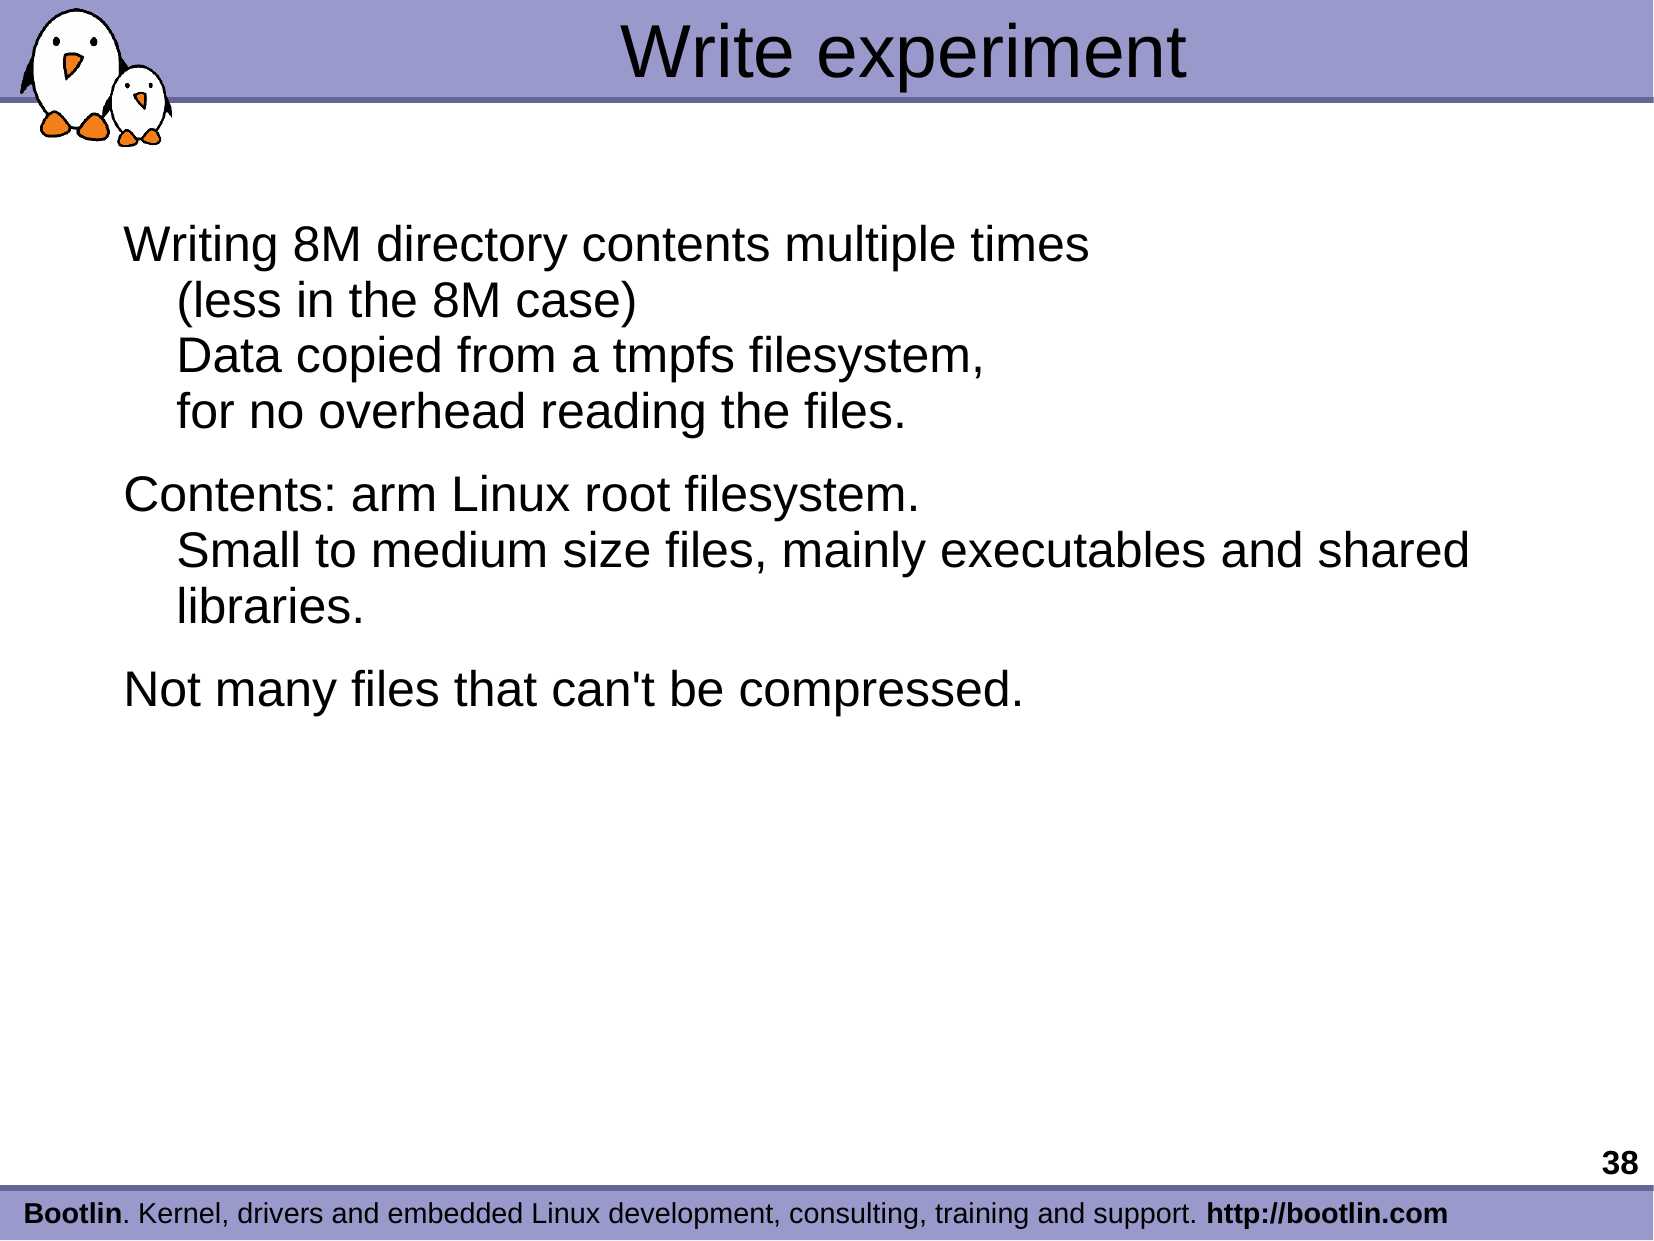

# Write experiment
Writing 8M directory contents multiple times
(less in the 8M case)
Data copied from a tmpfs filesystem,
for no overhead reading the files.
Contents: arm Linux root filesystem.
Small to medium size files, mainly executables and shared libraries.
Not many files that can't be compressed.